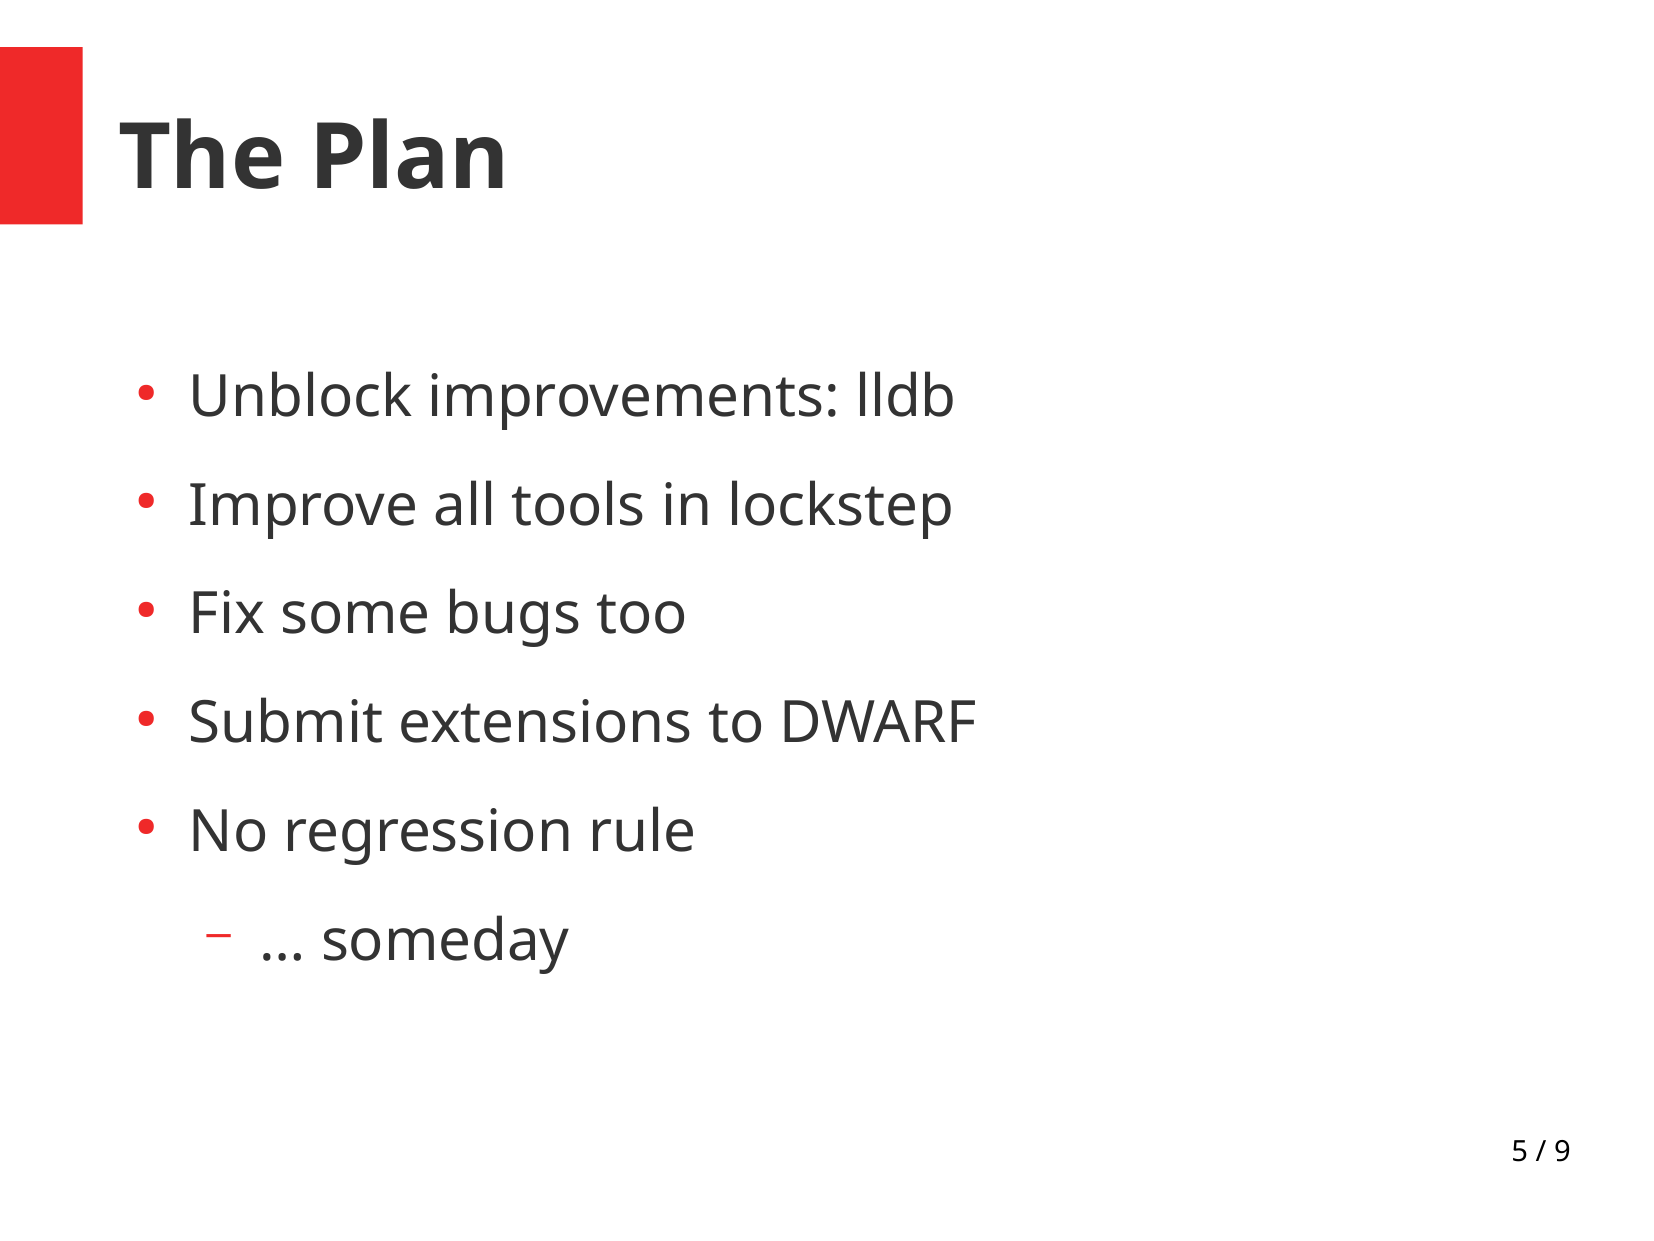

# The Plan
Unblock improvements: lldb
Improve all tools in lockstep
Fix some bugs too
Submit extensions to DWARF
No regression rule
… someday
5